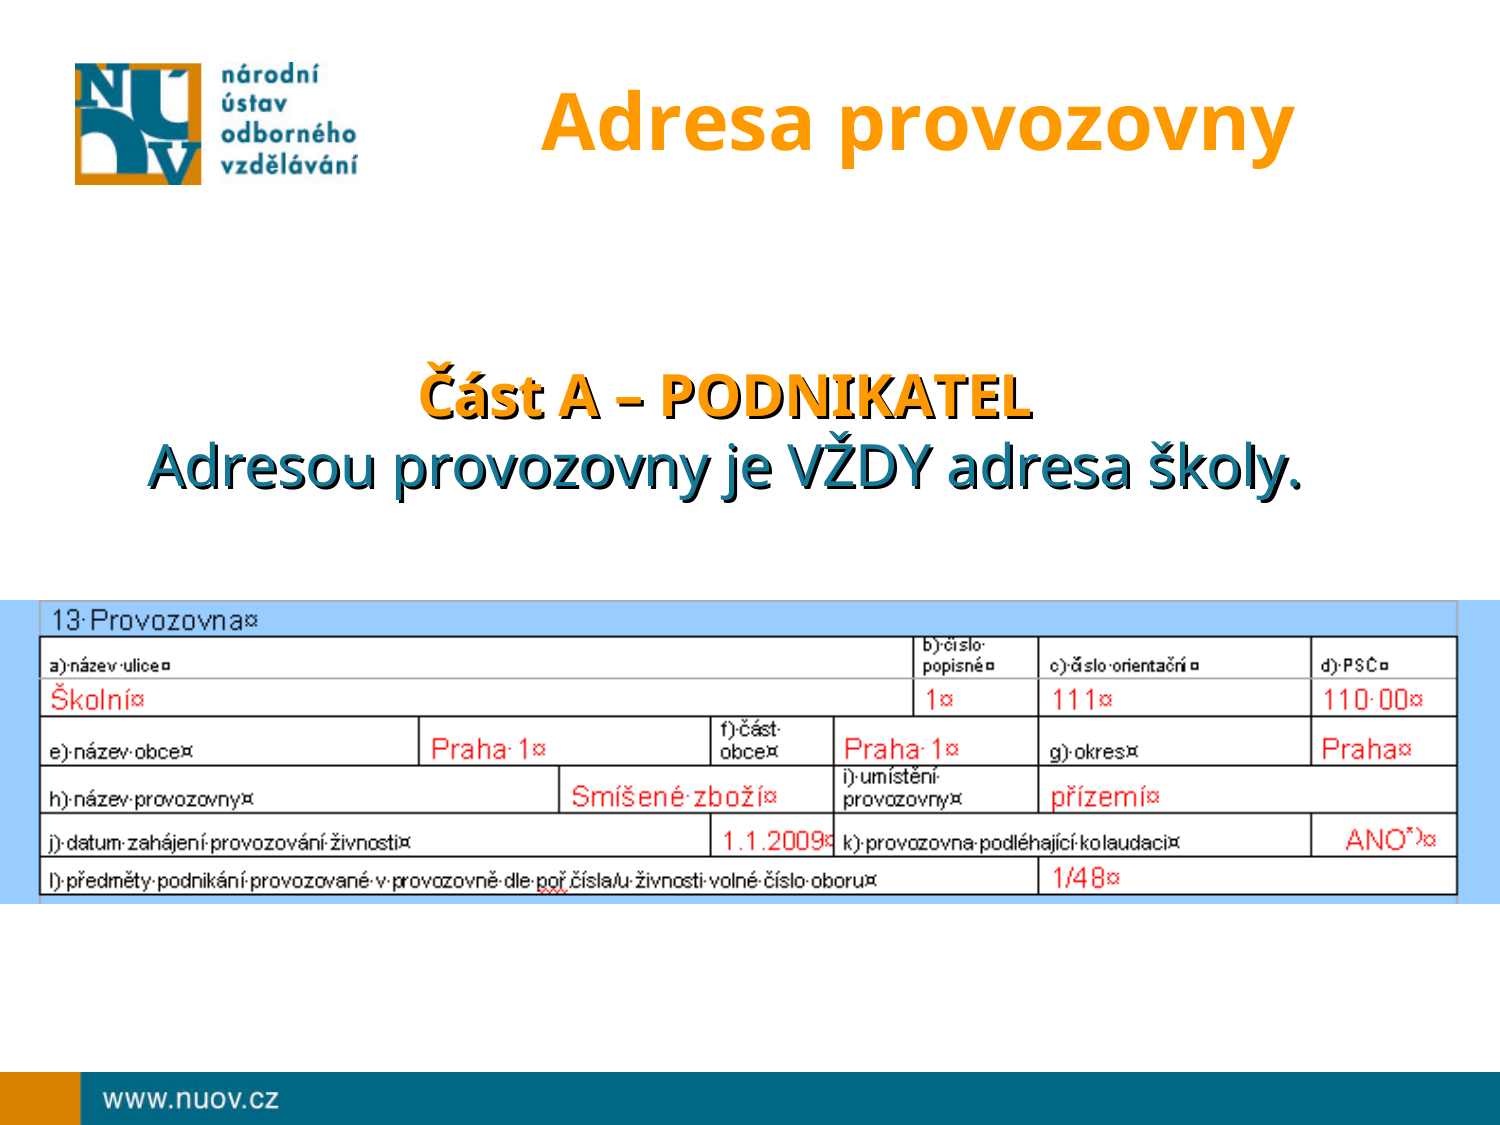

# Adresa provozovny
Část A – PODNIKATEL
Adresou provozovny je VŽDY adresa školy.